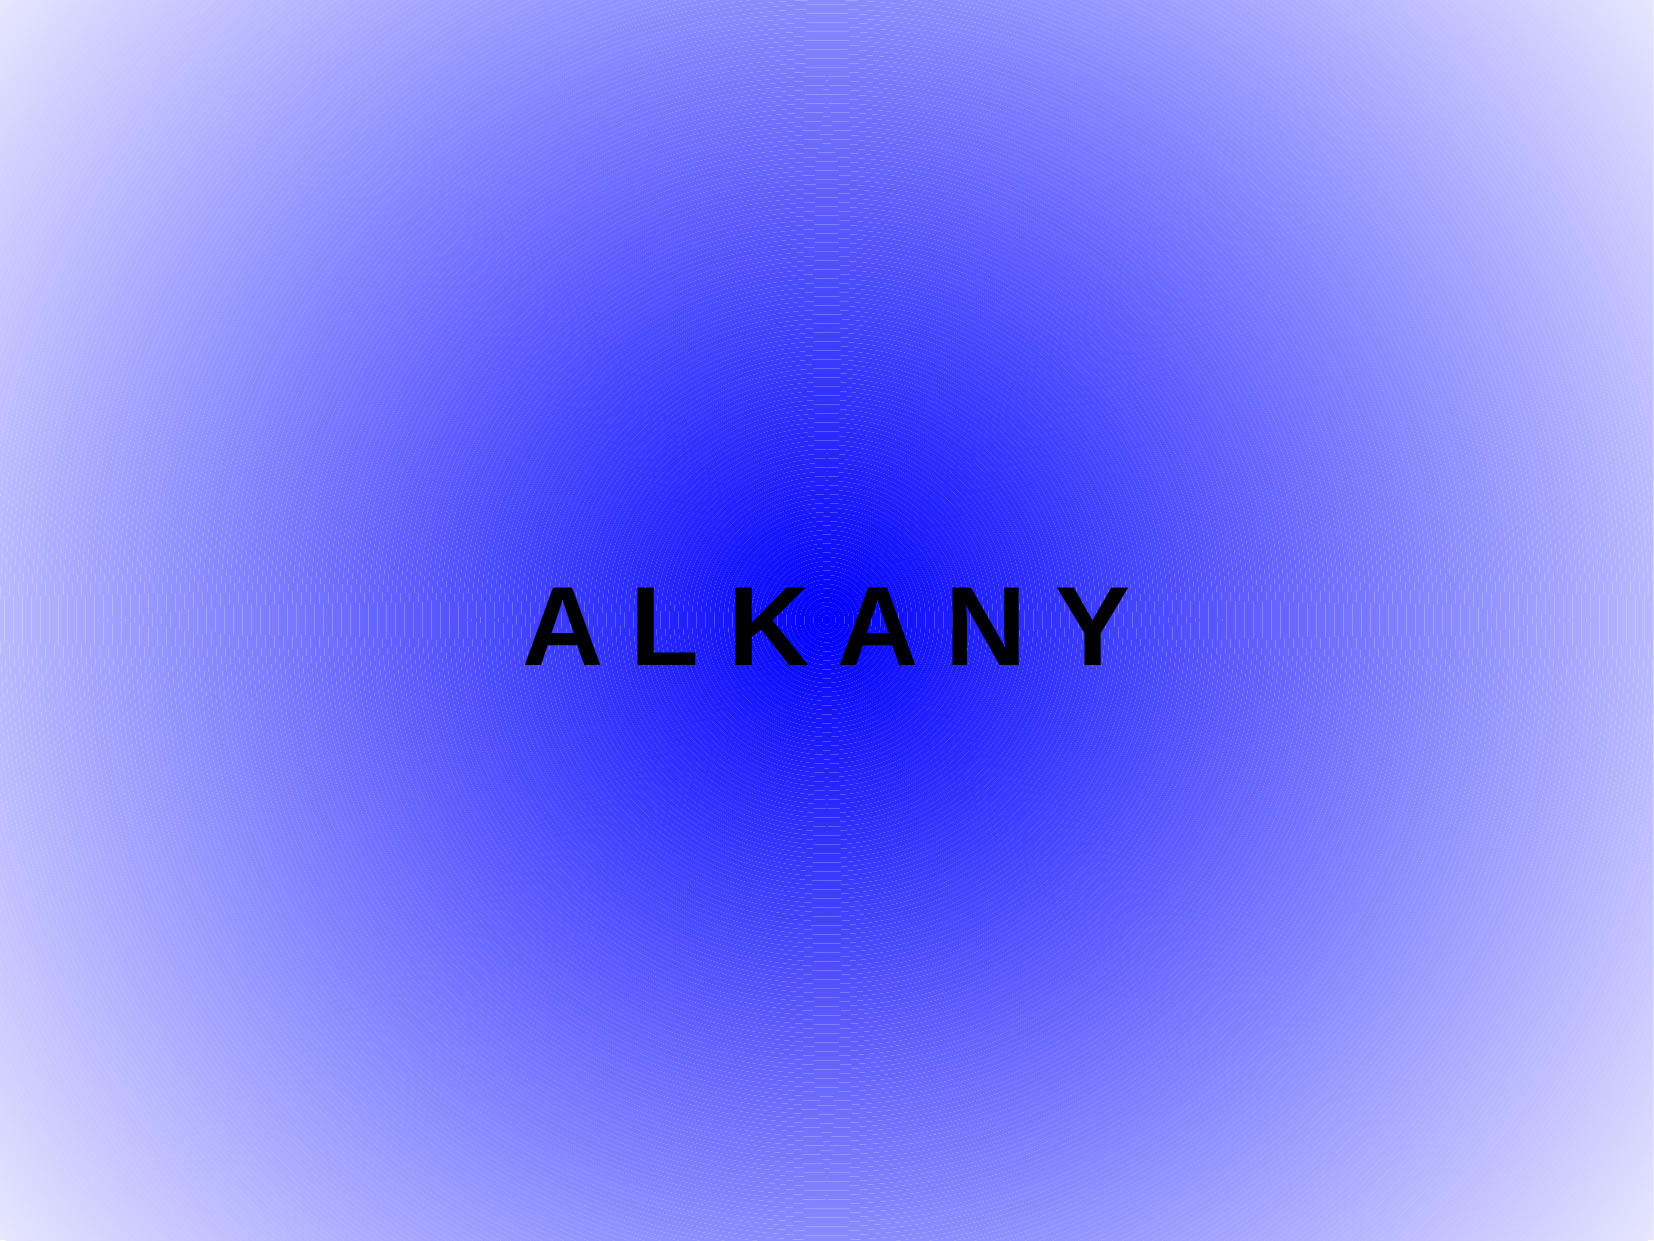

# A L K A N Y